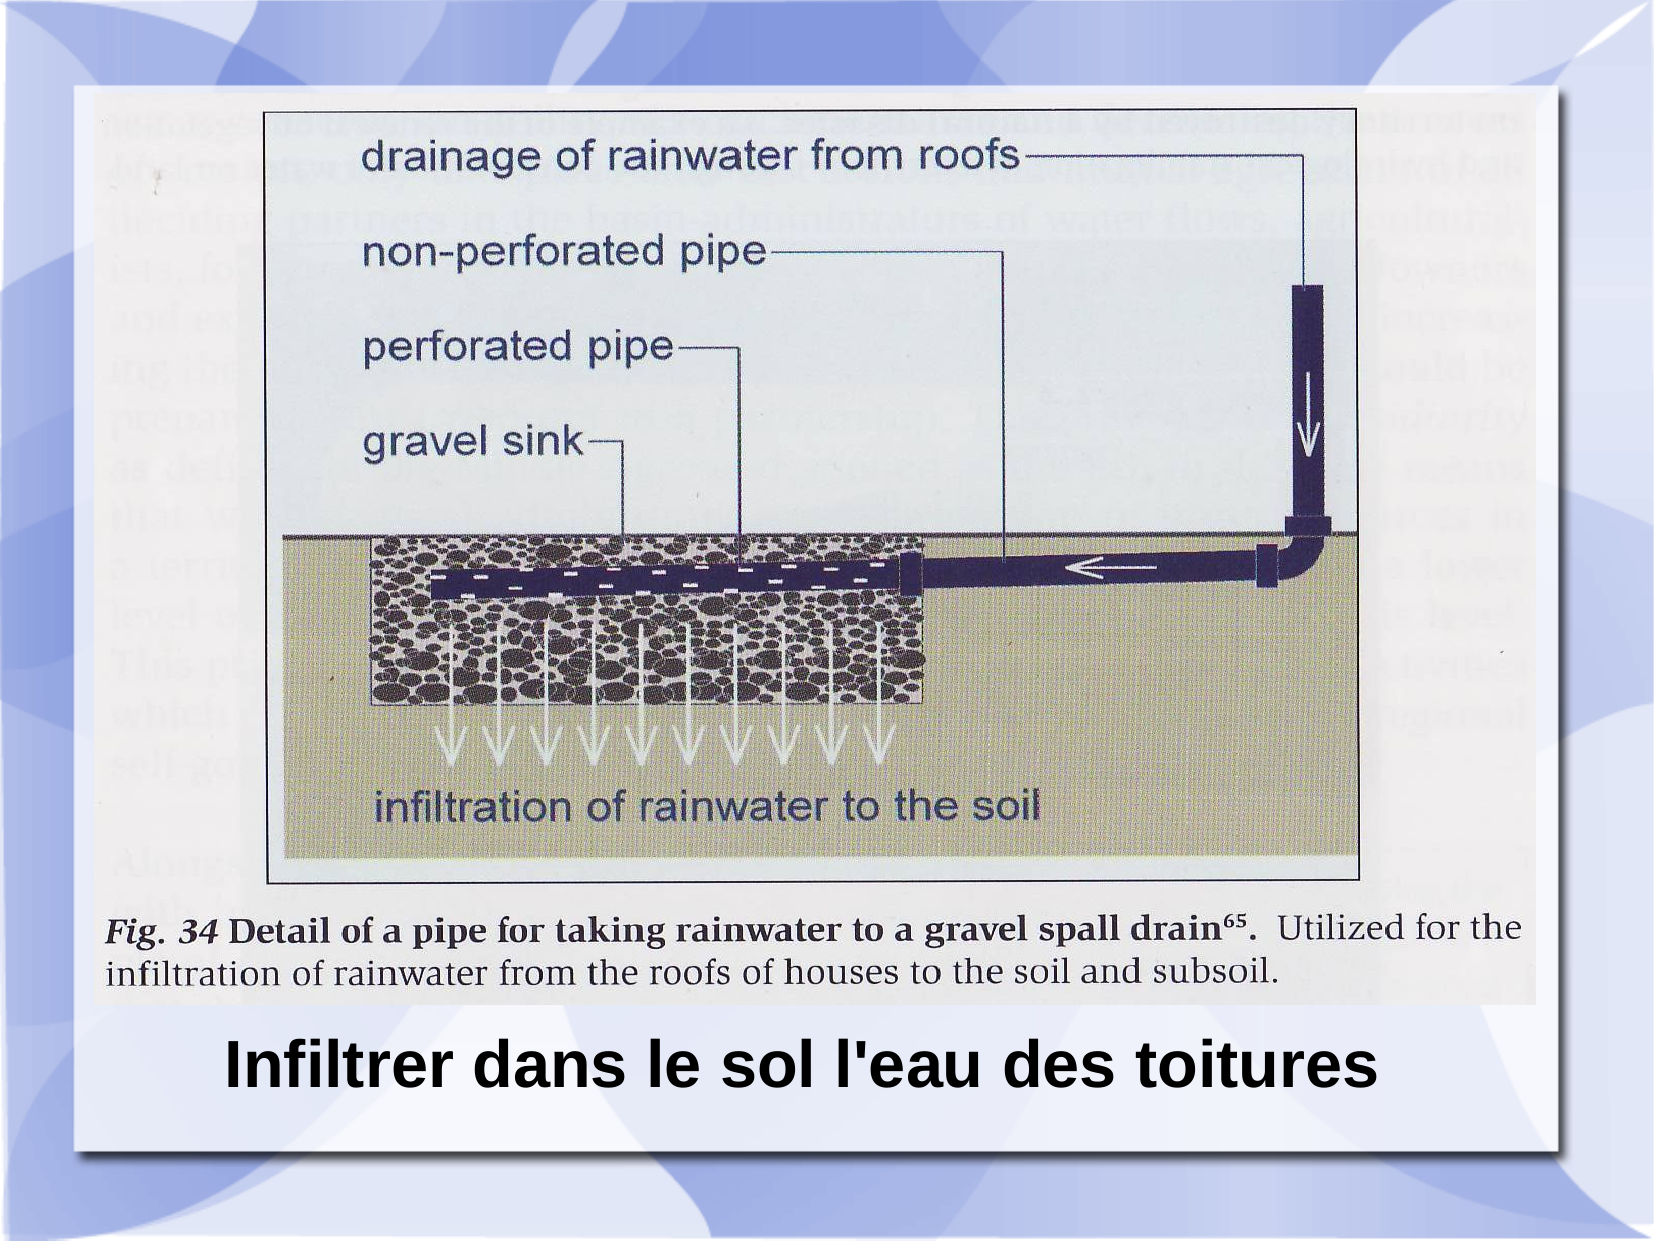

# Infiltrer dans le sol l'eau des toitures